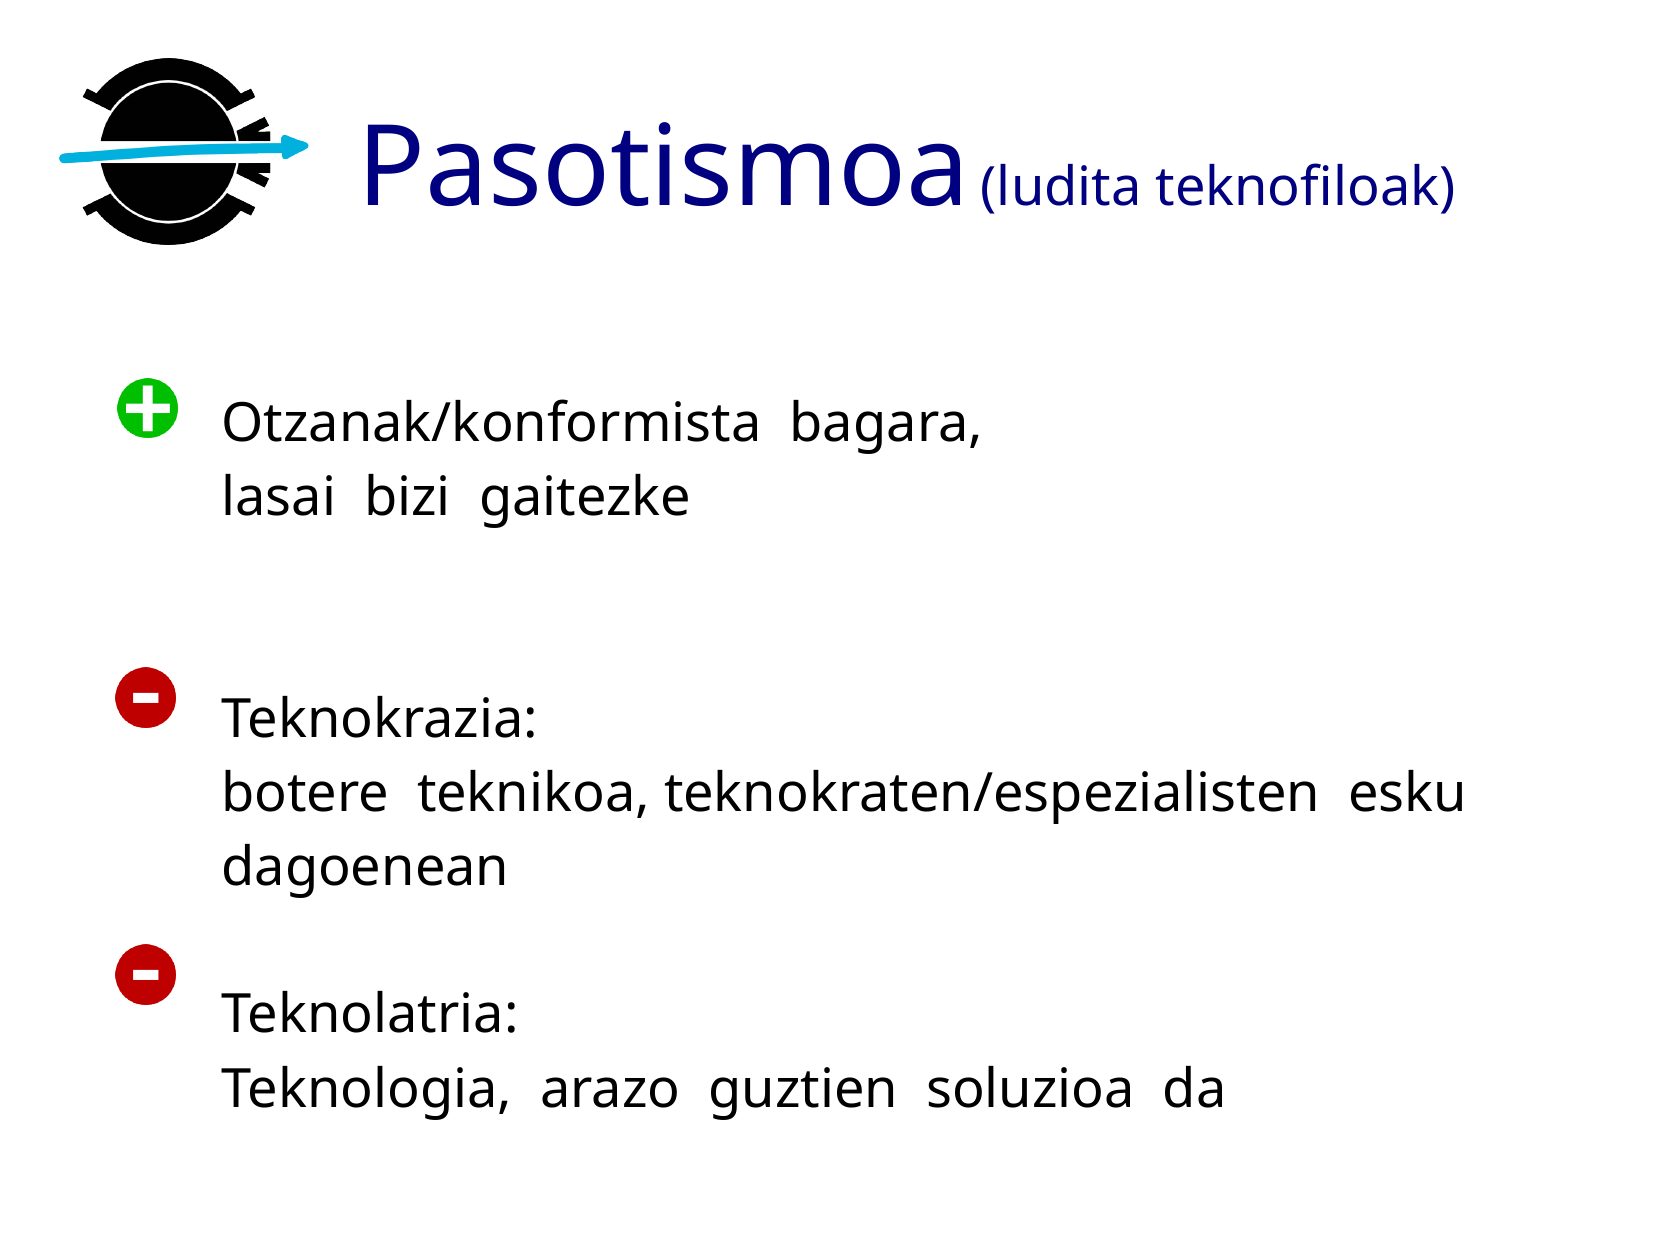

Pasotismoa (ludita teknofiloak)
Otzanak/konformista bagara,
lasai bizi gaitezke
Teknokrazia:
botere teknikoa, teknokraten/espezialisten esku dagoenean
Teknolatria:
Teknologia, arazo guztien soluzioa da